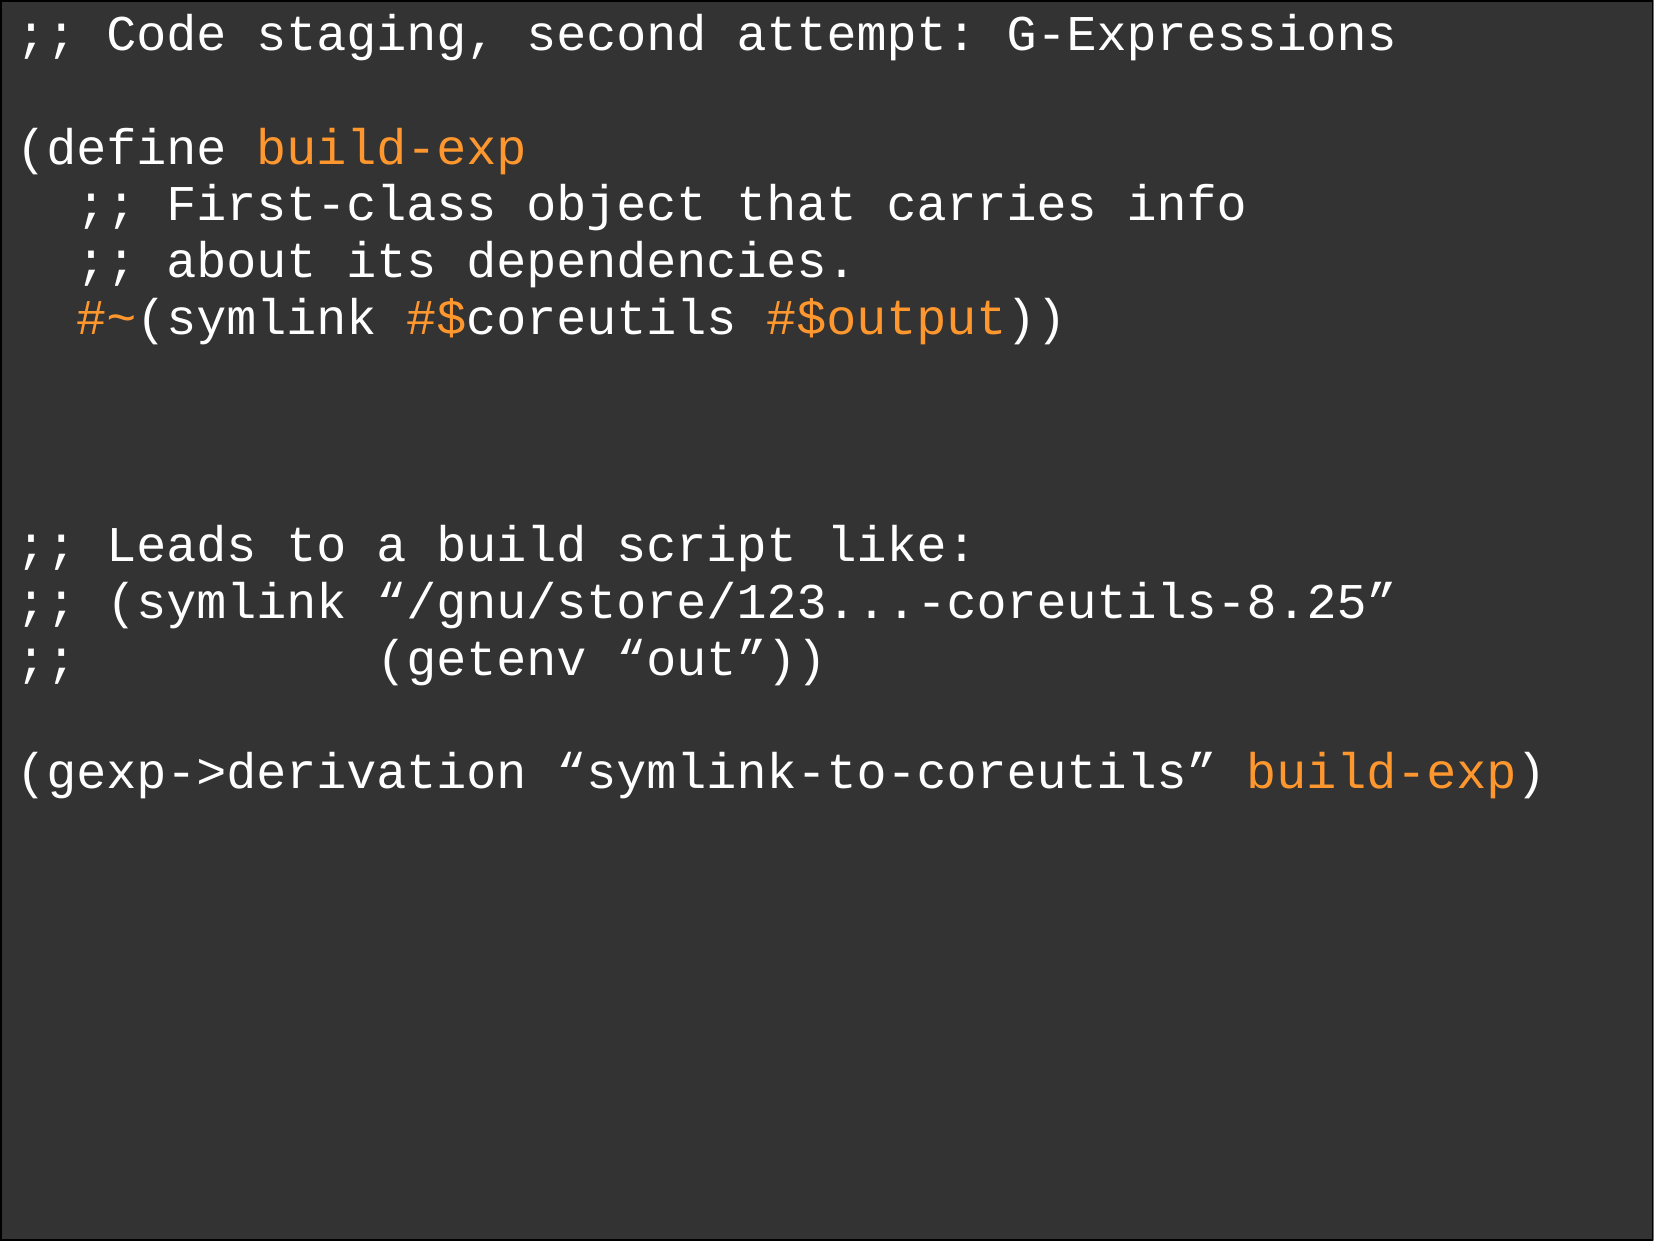

;; Code staging, second attempt: G-Expressions
(define build-exp
 ;; First-class object that carries info
 ;; about its dependencies.
 #~(symlink #$coreutils #$output))
;; Leads to a build script like:
;; (symlink “/gnu/store/123...-coreutils-8.25”
;; (getenv “out”))
(gexp->derivation “symlink-to-coreutils” build-exp)
# Code Staging: G-Exps
15